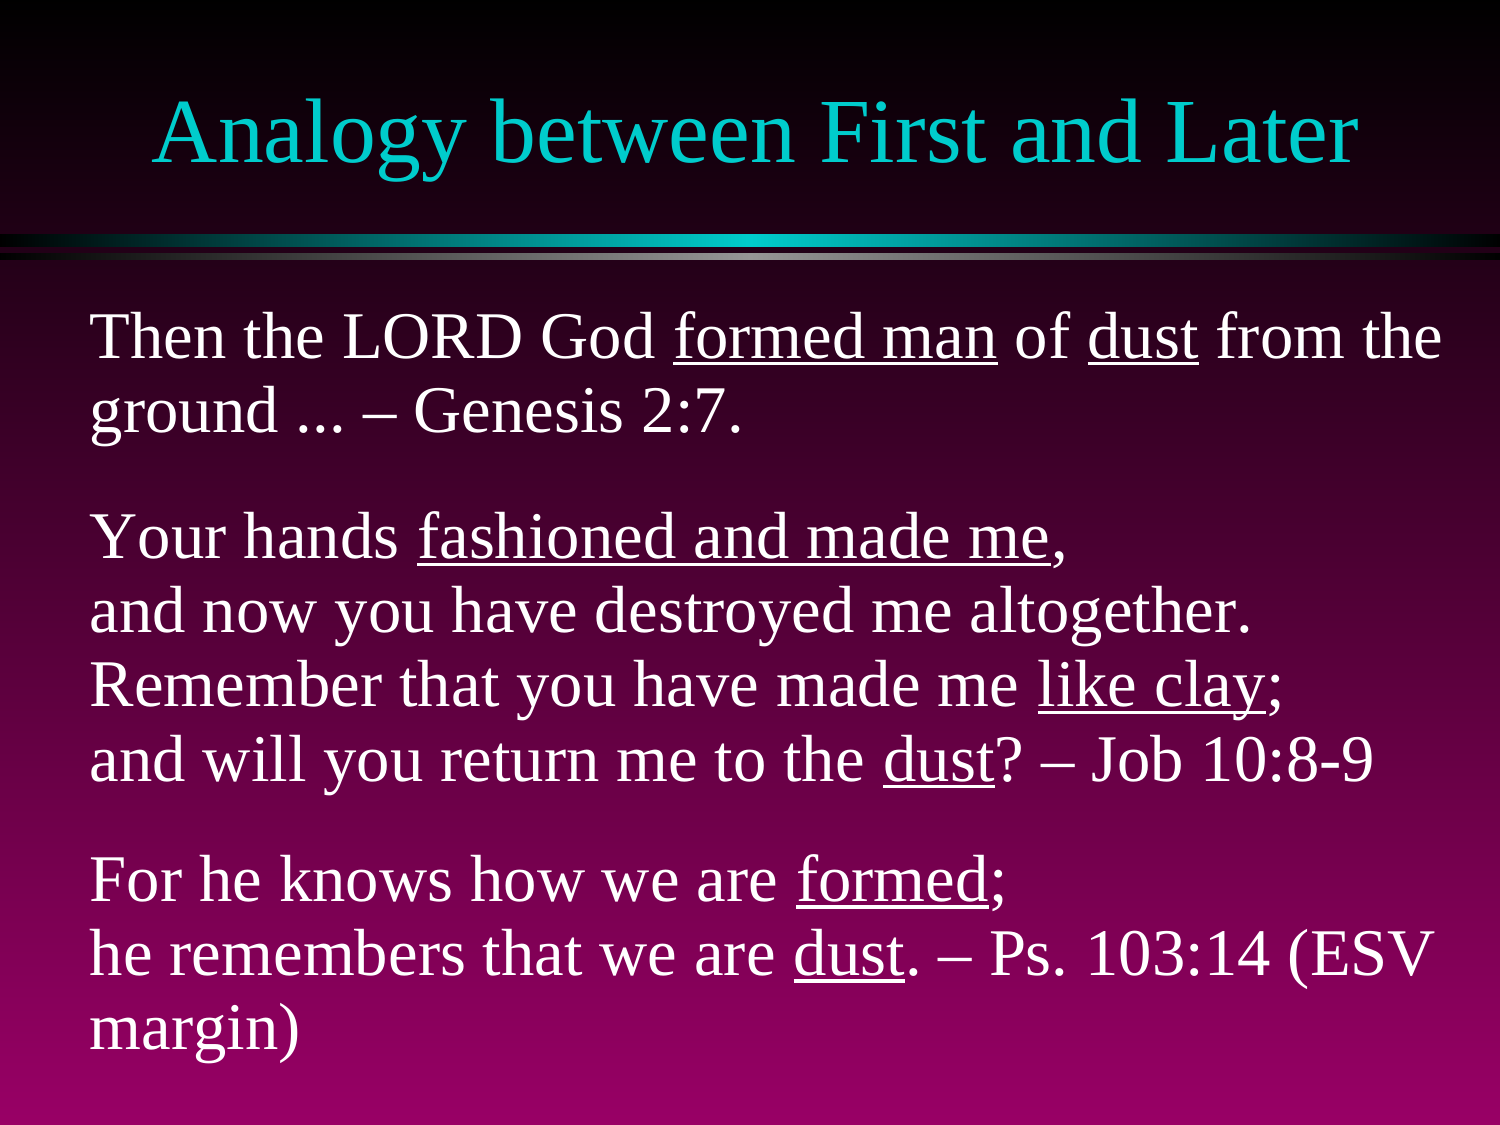

# Analogy between First and Later
Then the LORD God formed man of dust from the ground ... – Genesis 2:7.
Your hands fashioned and made me,
and now you have destroyed me altogether.
Remember that you have made me like clay;
and will you return me to the dust? – Job 10:8-9
For he knows how we are formed;
he remembers that we are dust. – Ps. 103:14 (ESV margin)